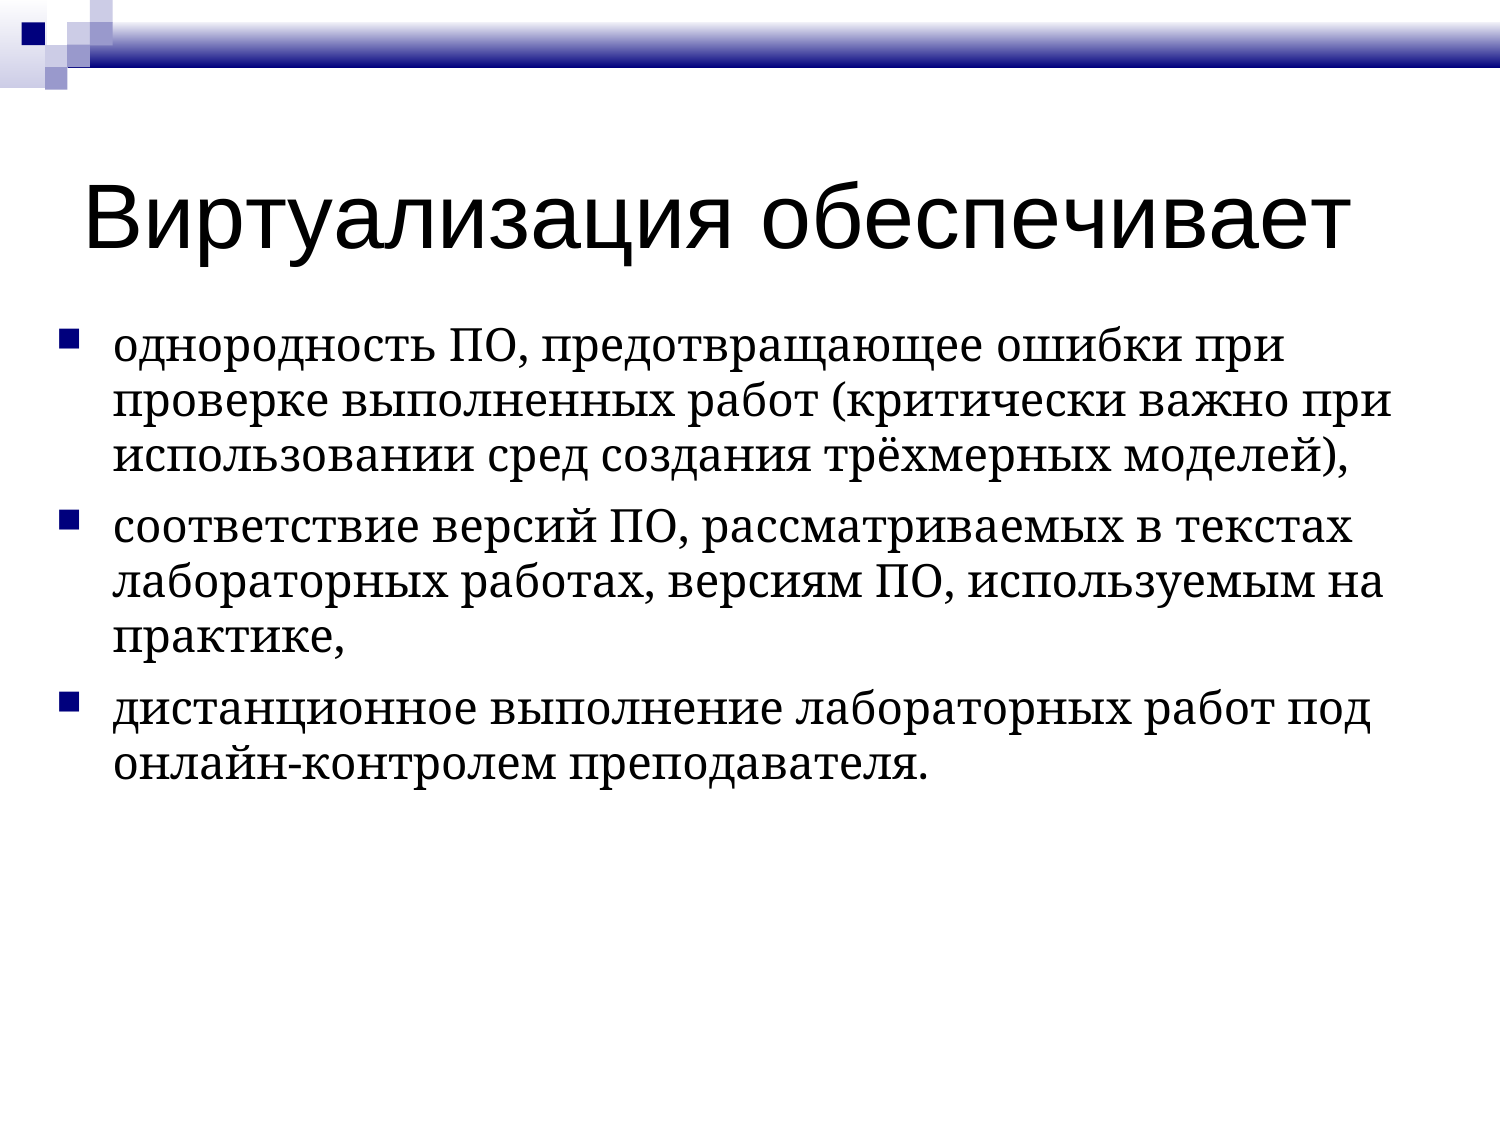

Виртуализация обеспечивает
# однородность ПО, предотвращающее ошибки при проверке выполненных работ (критически важно при использовании сред создания трёхмерных моделей),
соответствие версий ПО, рассматриваемых в текстах лабораторных работах, версиям ПО, используемым на практике,
дистанционное выполнение лабораторных работ под онлайн-контролем преподавателя.